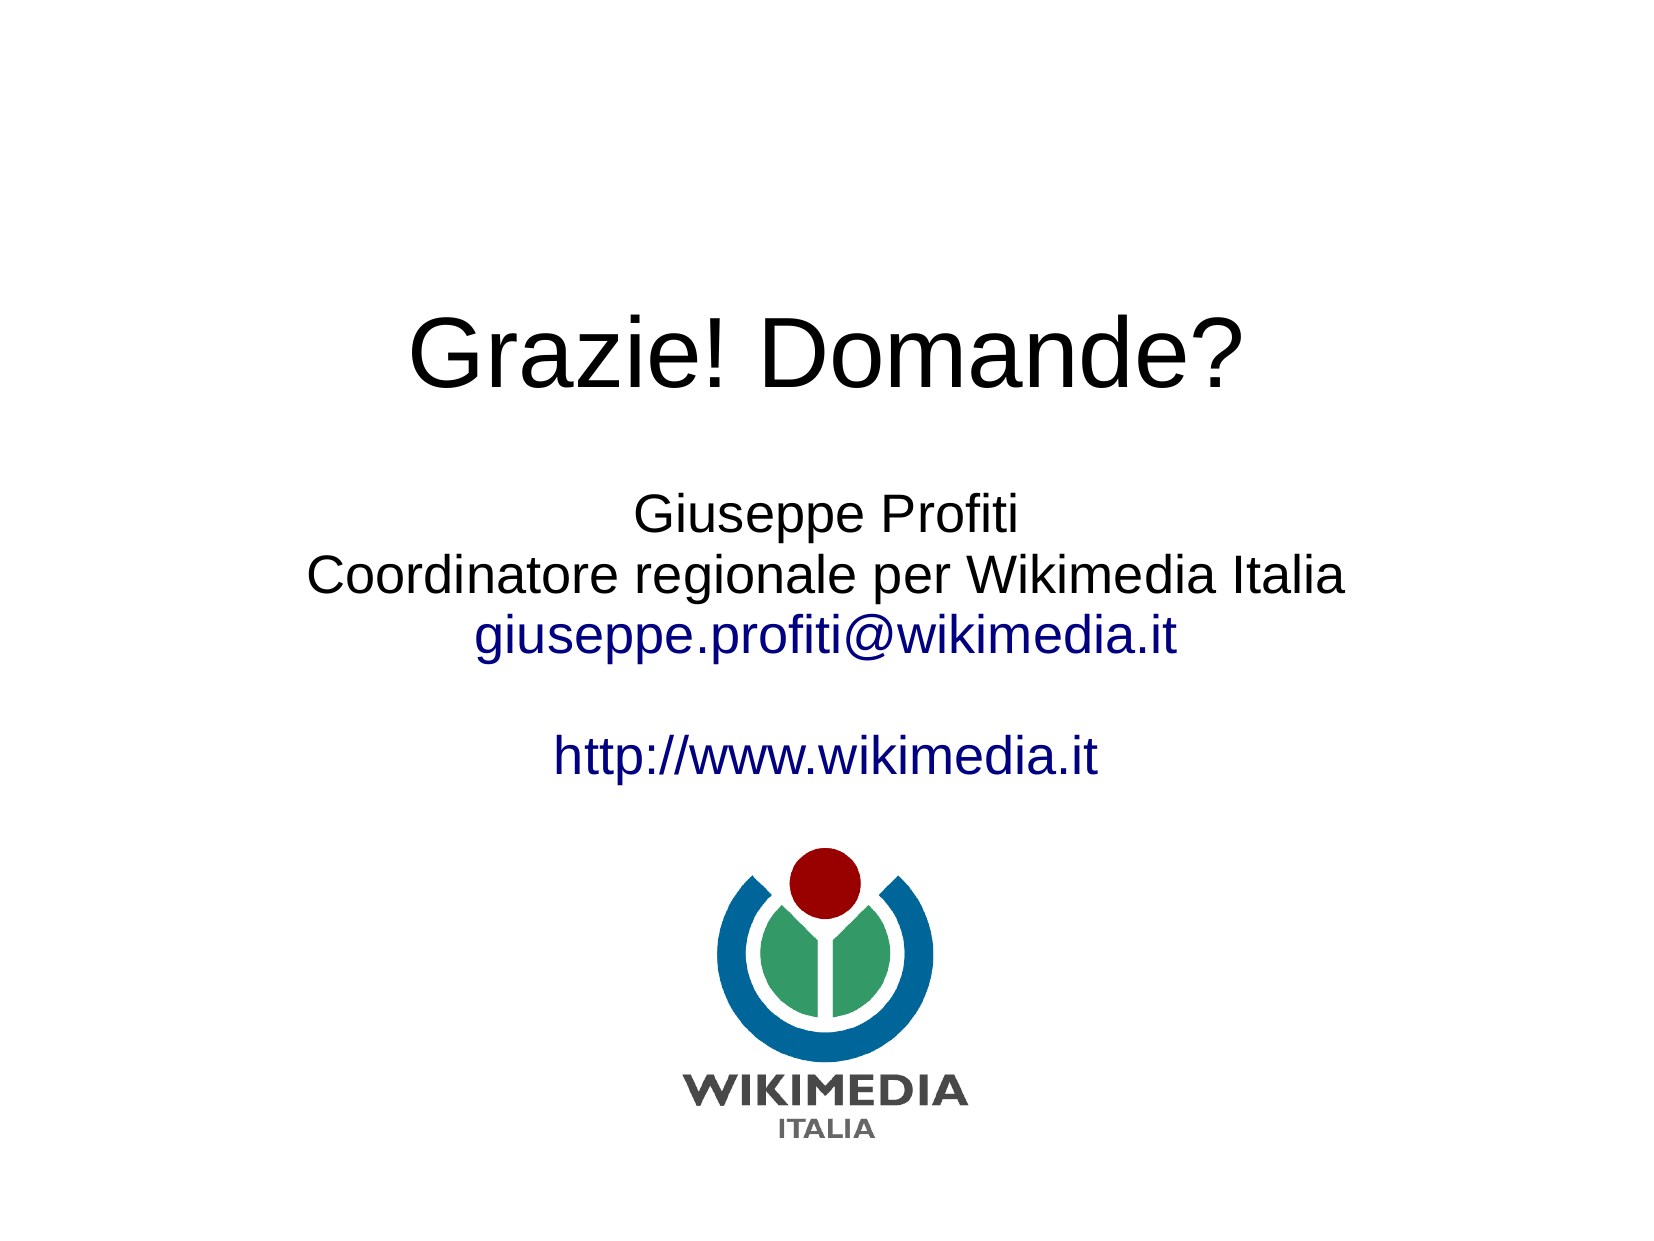

# Grazie! Domande?
Giuseppe Profiti
Coordinatore regionale per Wikimedia Italia
giuseppe.profiti@wikimedia.it
http://www.wikimedia.it